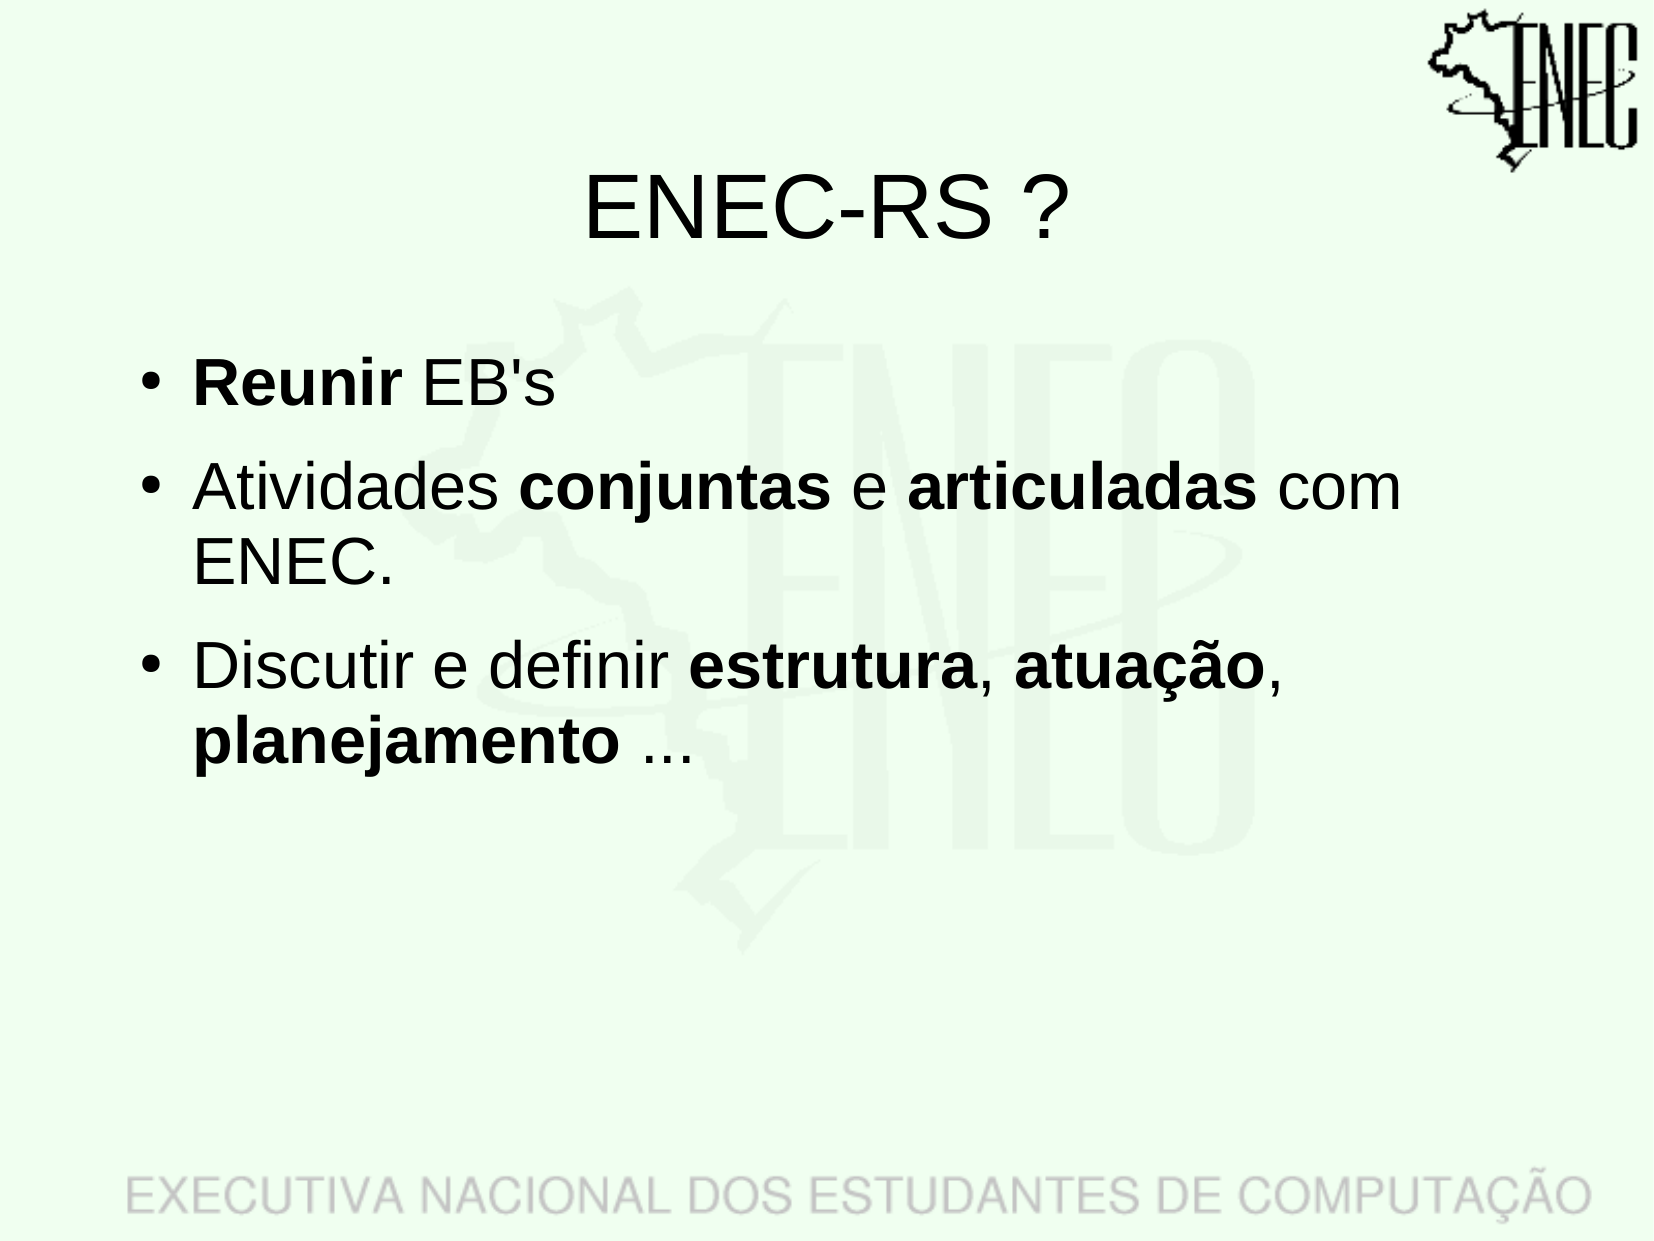

# ENEC-RS ?
Reunir EB's
Atividades conjuntas e articuladas com ENEC.
Discutir e definir estrutura, atuação, planejamento ...